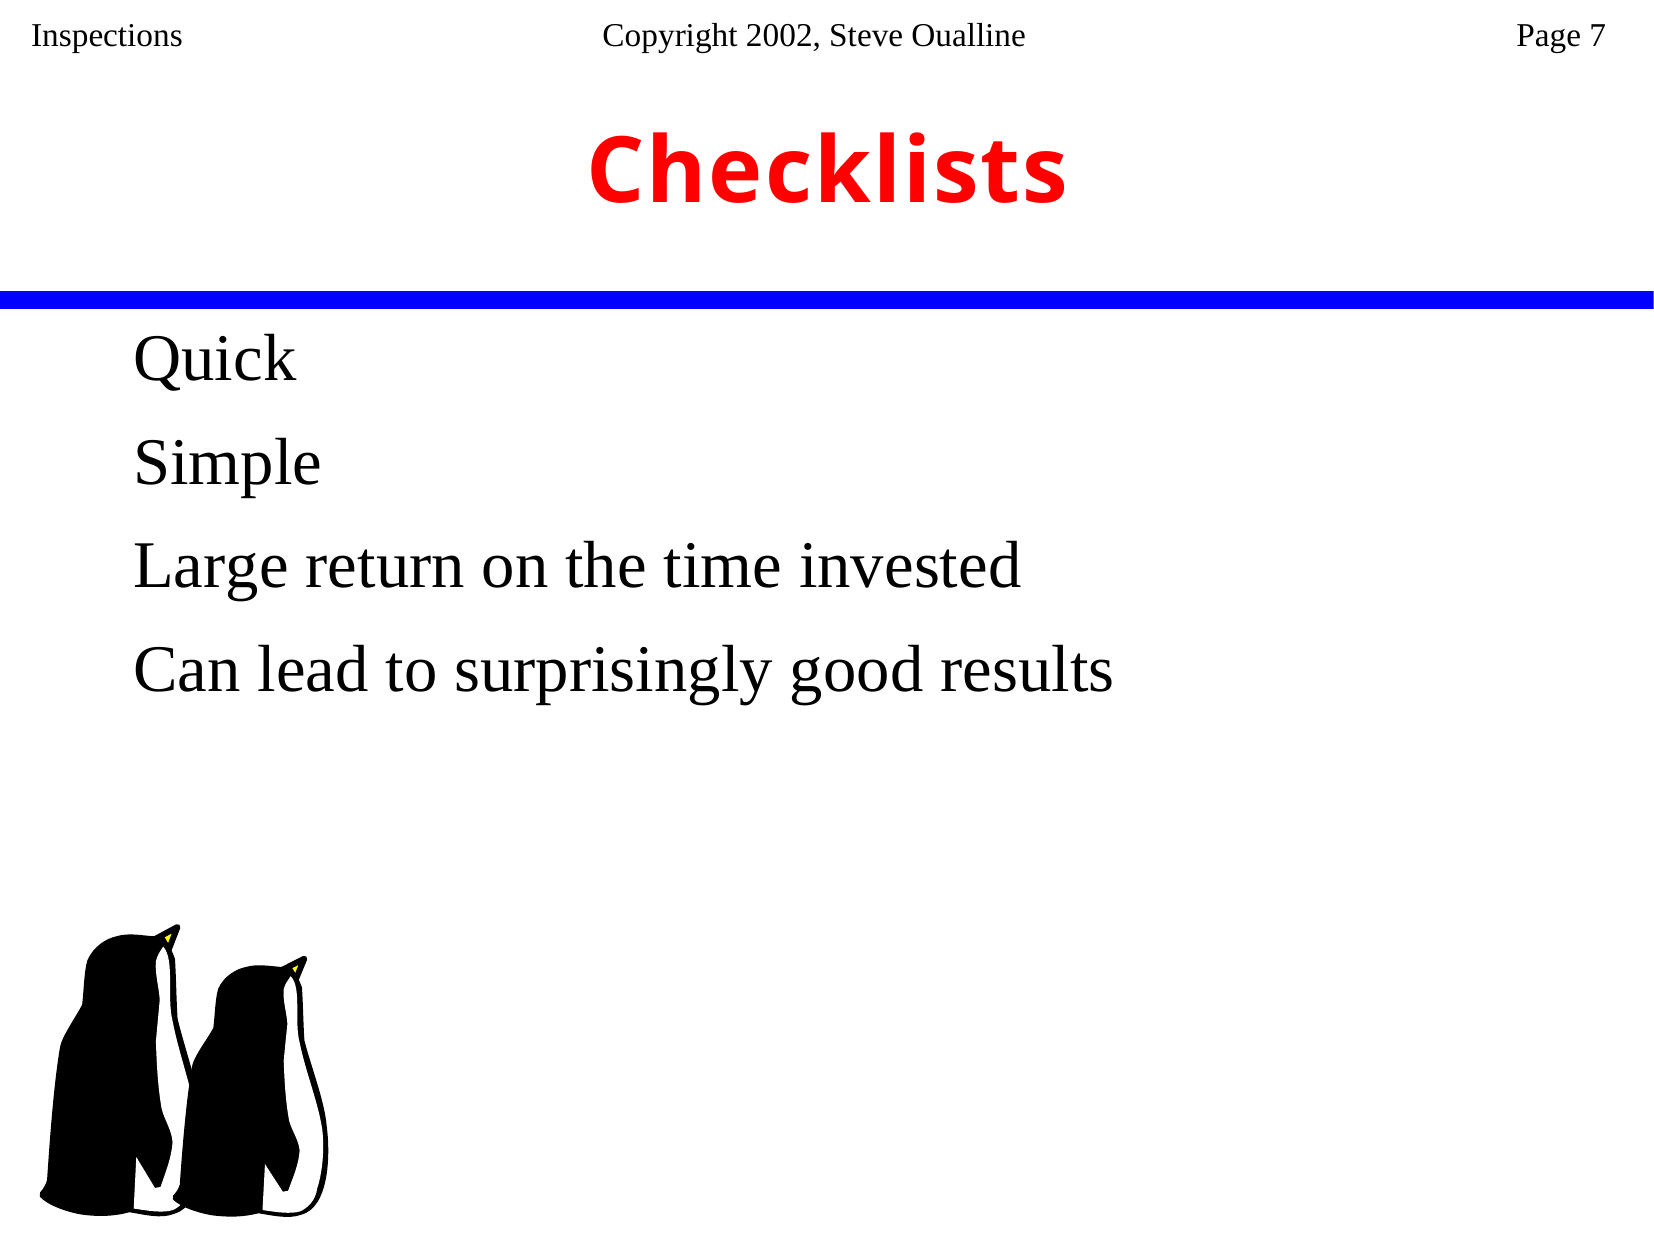

# Checklists
Quick
Simple
Large return on the time invested
Can lead to surprisingly good results